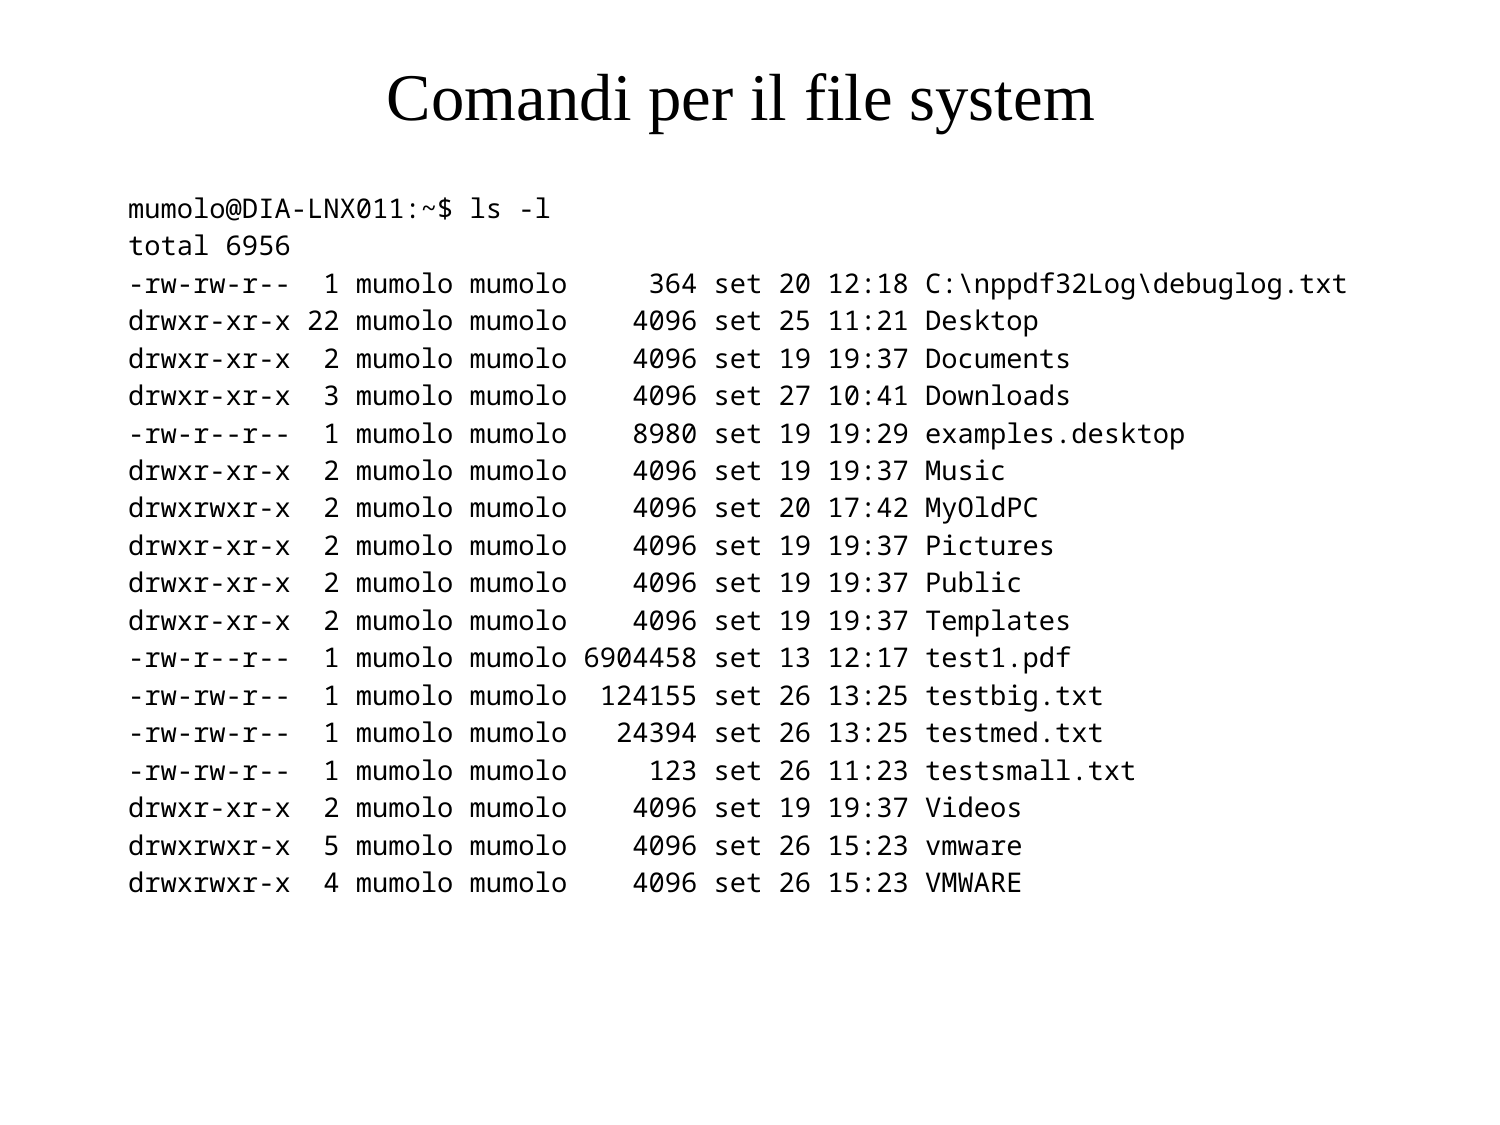

# Comandi per il file system
mumolo@DIA-LNX011:~$ ls -l
total 6956
-rw-rw-r-- 1 mumolo mumolo 364 set 20 12:18 C:\nppdf32Log\debuglog.txt
drwxr-xr-x 22 mumolo mumolo 4096 set 25 11:21 Desktop
drwxr-xr-x 2 mumolo mumolo 4096 set 19 19:37 Documents
drwxr-xr-x 3 mumolo mumolo 4096 set 27 10:41 Downloads
-rw-r--r-- 1 mumolo mumolo 8980 set 19 19:29 examples.desktop
drwxr-xr-x 2 mumolo mumolo 4096 set 19 19:37 Music
drwxrwxr-x 2 mumolo mumolo 4096 set 20 17:42 MyOldPC
drwxr-xr-x 2 mumolo mumolo 4096 set 19 19:37 Pictures
drwxr-xr-x 2 mumolo mumolo 4096 set 19 19:37 Public
drwxr-xr-x 2 mumolo mumolo 4096 set 19 19:37 Templates
-rw-r--r-- 1 mumolo mumolo 6904458 set 13 12:17 test1.pdf
-rw-rw-r-- 1 mumolo mumolo 124155 set 26 13:25 testbig.txt
-rw-rw-r-- 1 mumolo mumolo 24394 set 26 13:25 testmed.txt
-rw-rw-r-- 1 mumolo mumolo 123 set 26 11:23 testsmall.txt
drwxr-xr-x 2 mumolo mumolo 4096 set 19 19:37 Videos
drwxrwxr-x 5 mumolo mumolo 4096 set 26 15:23 vmware
drwxrwxr-x 4 mumolo mumolo 4096 set 26 15:23 VMWARE